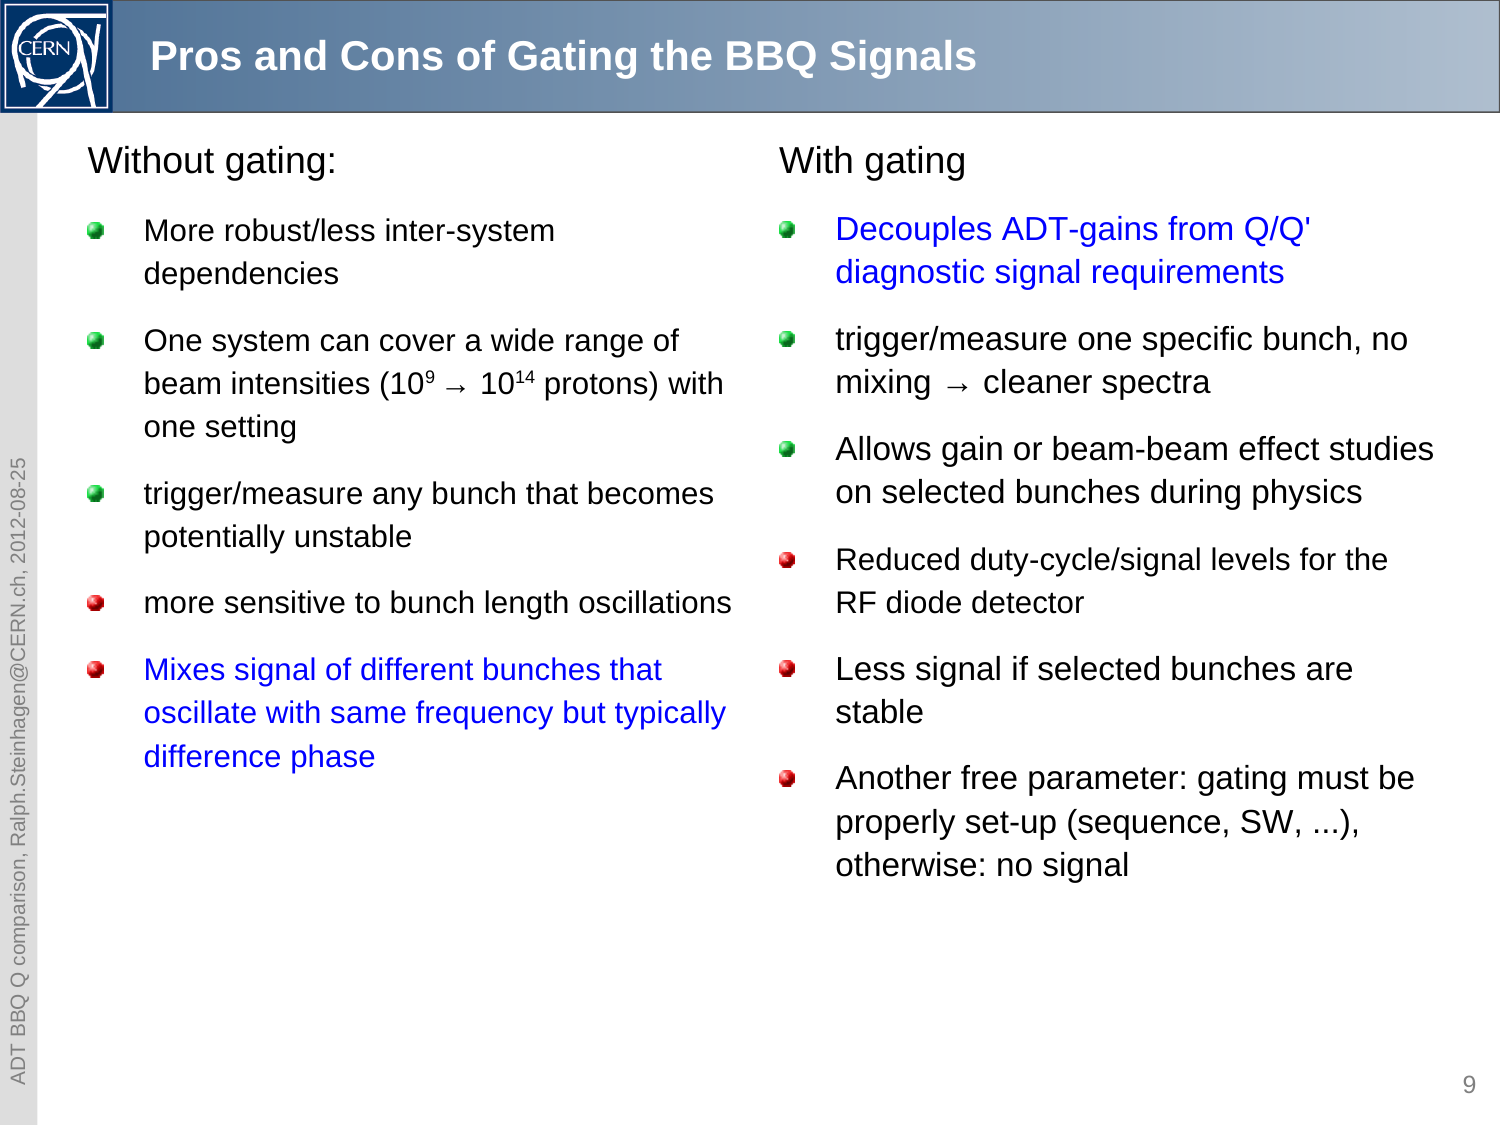

# Pros and Cons of Gating the BBQ Signals
Without gating:
More robust/less inter-system dependencies
One system can cover a wide range of beam intensities (109 → 1014 protons) with one setting
trigger/measure any bunch that becomes potentially unstable
more sensitive to bunch length oscillations
Mixes signal of different bunches that oscillate with same frequency but typically difference phase
With gating
Decouples ADT-gains from Q/Q' diagnostic signal requirements
trigger/measure one specific bunch, no mixing → cleaner spectra
Allows gain or beam-beam effect studies on selected bunches during physics
Reduced duty-cycle/signal levels for the RF diode detector
Less signal if selected bunches are stable
Another free parameter: gating must be properly set-up (sequence, SW, ...), otherwise: no signal